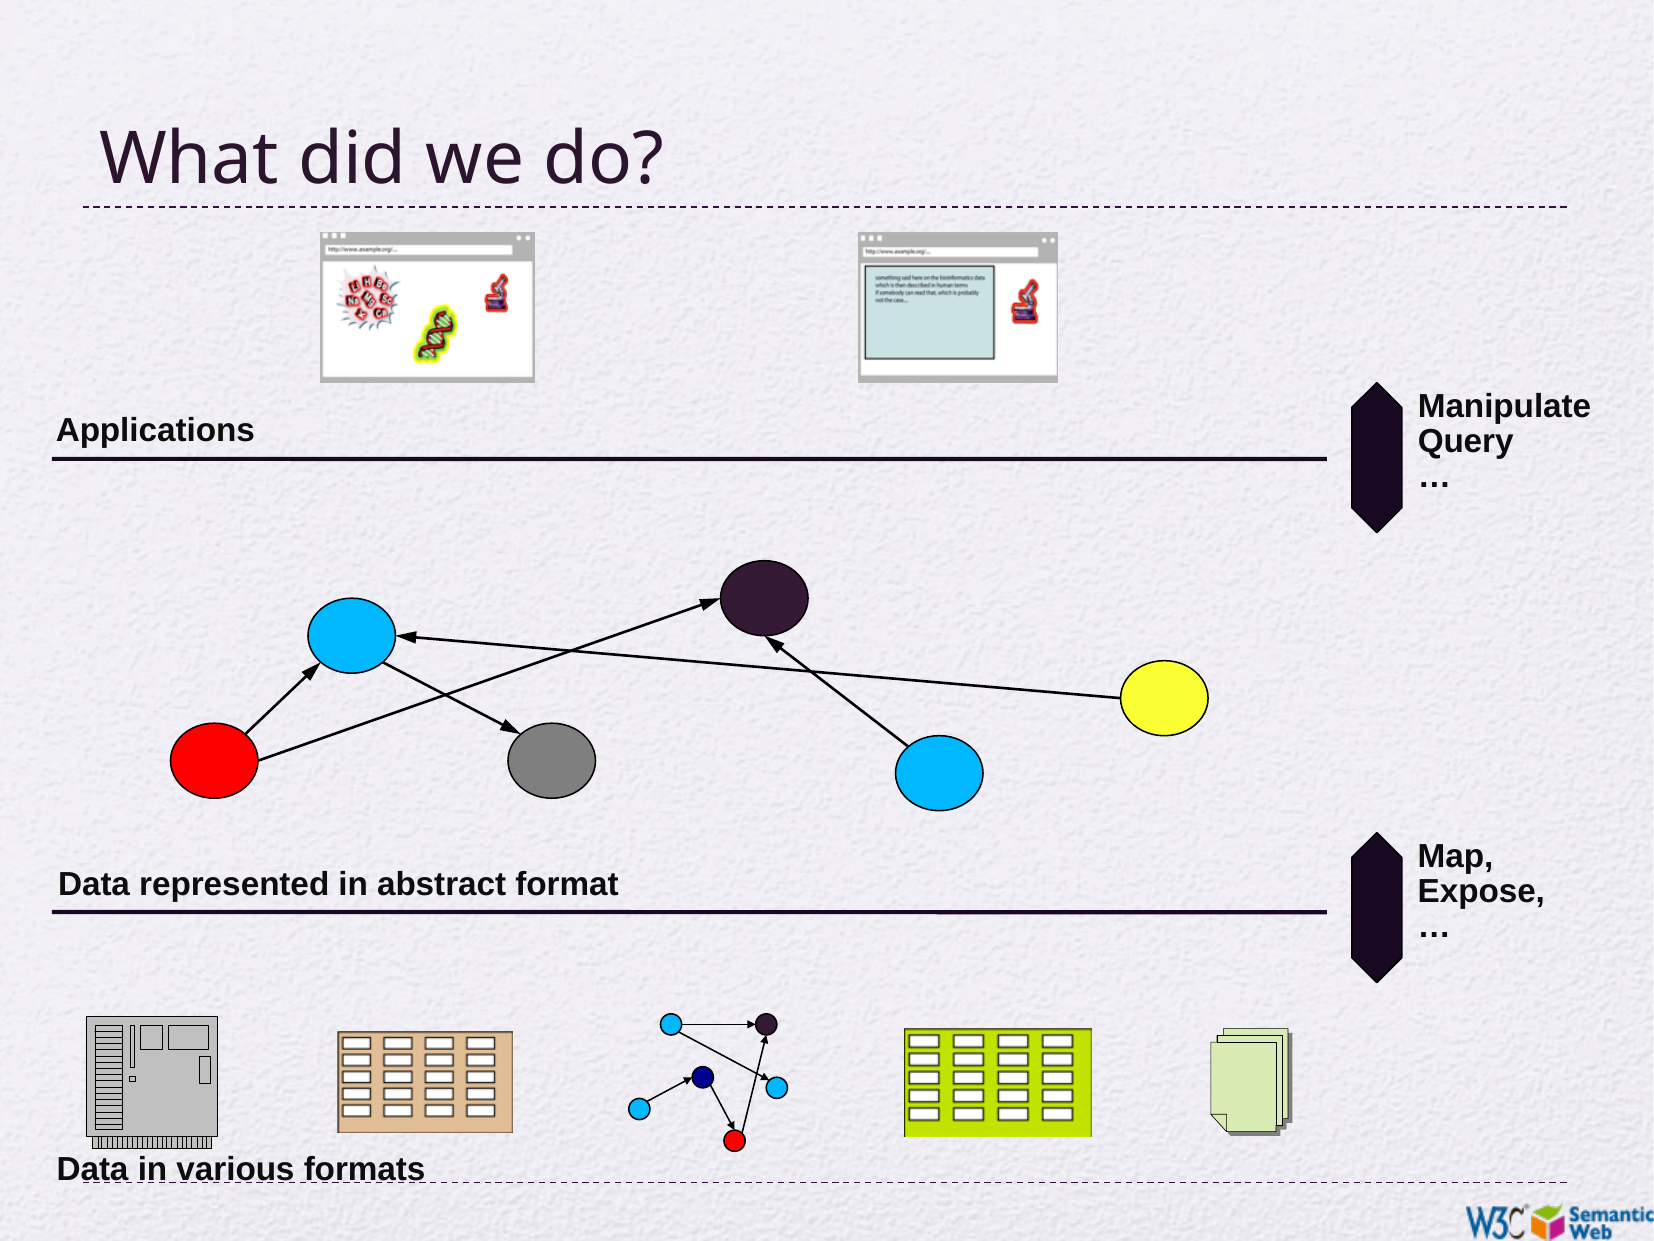

# What did we do?
Manipulate
Query
…
Applications
Map,
Expose,
…
Data represented in abstract format
Data in various formats